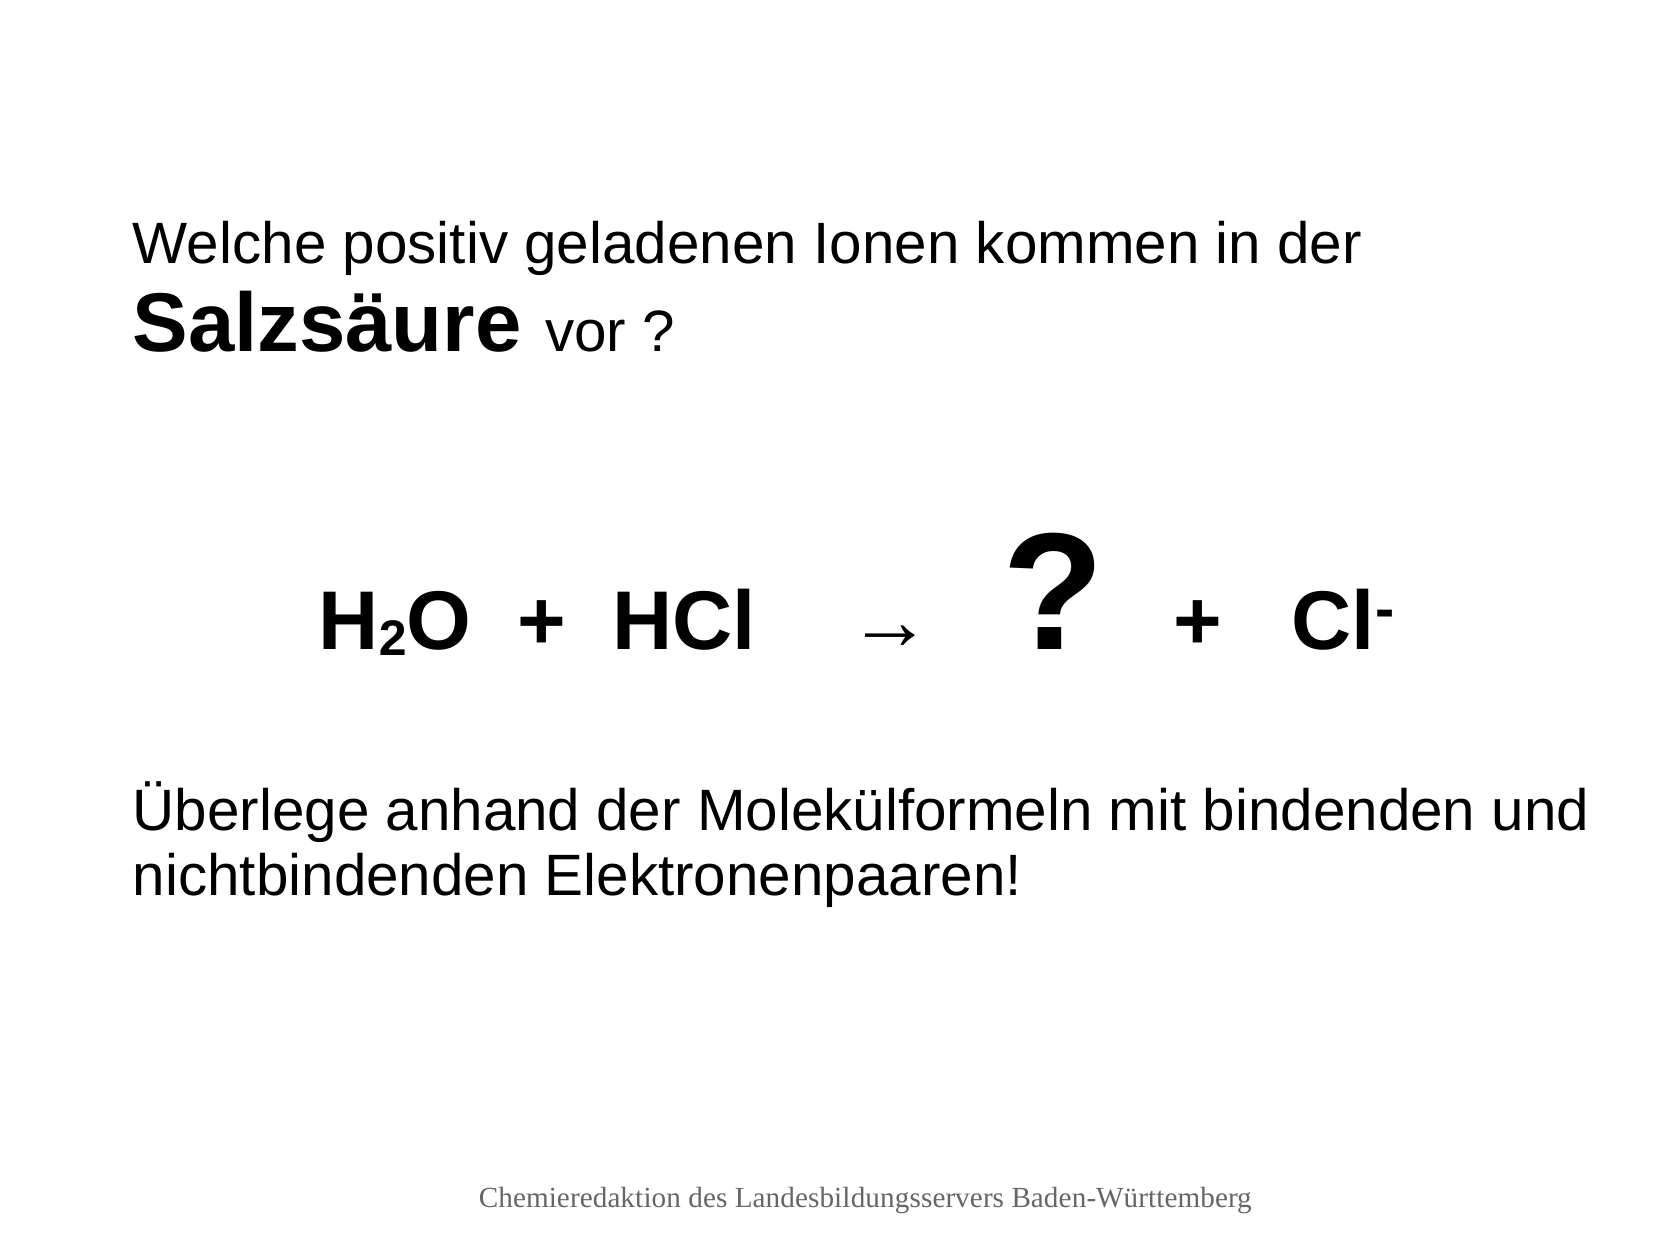

Welche positiv geladenen Ionen kommen in der
Salzsäure vor ?
 H2O + HCl → ? + Cl-
Überlege anhand der Molekülformeln mit bindenden und nichtbindenden Elektronenpaaren!